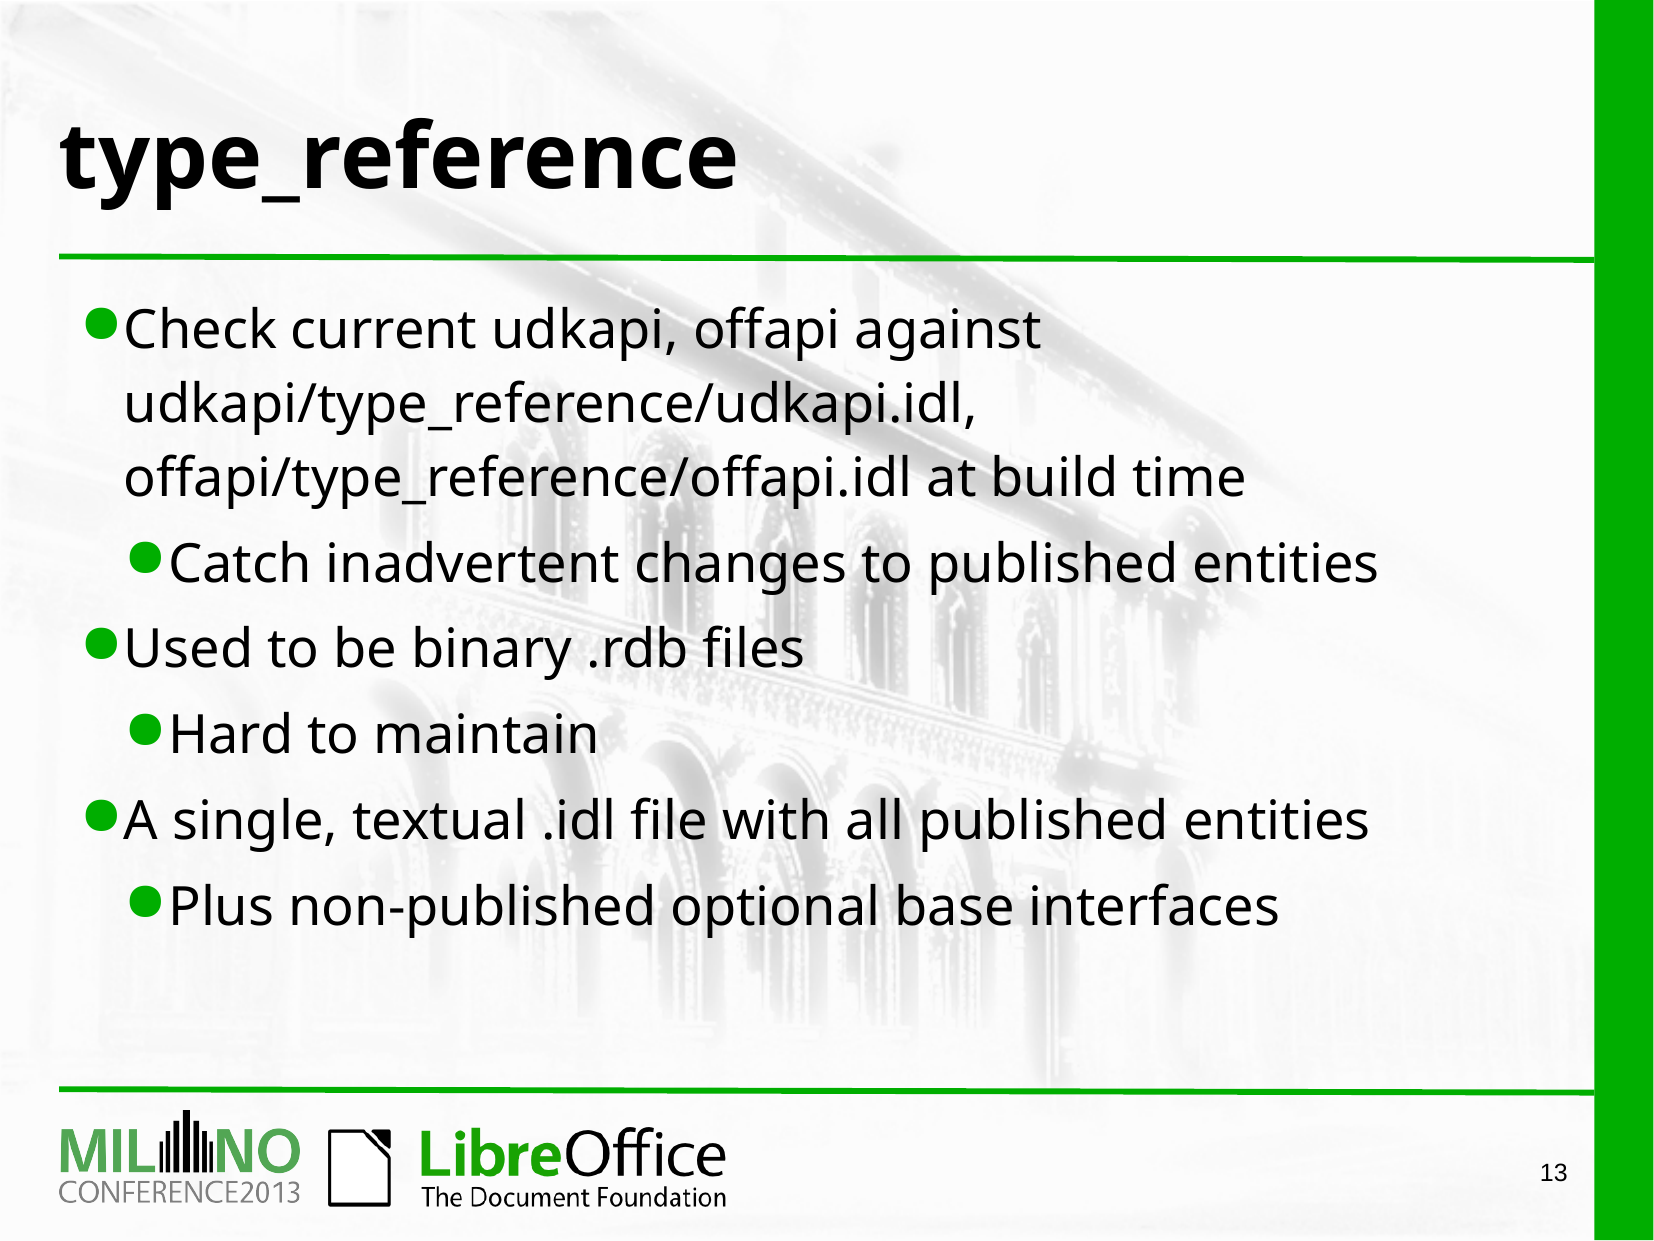

# type_reference
Check current udkapi, offapi against udkapi/type_reference/udkapi.idl, offapi/type_reference/offapi.idl at build time
Catch inadvertent changes to published entities
Used to be binary .rdb files
Hard to maintain
A single, textual .idl file with all published entities
Plus non-published optional base interfaces